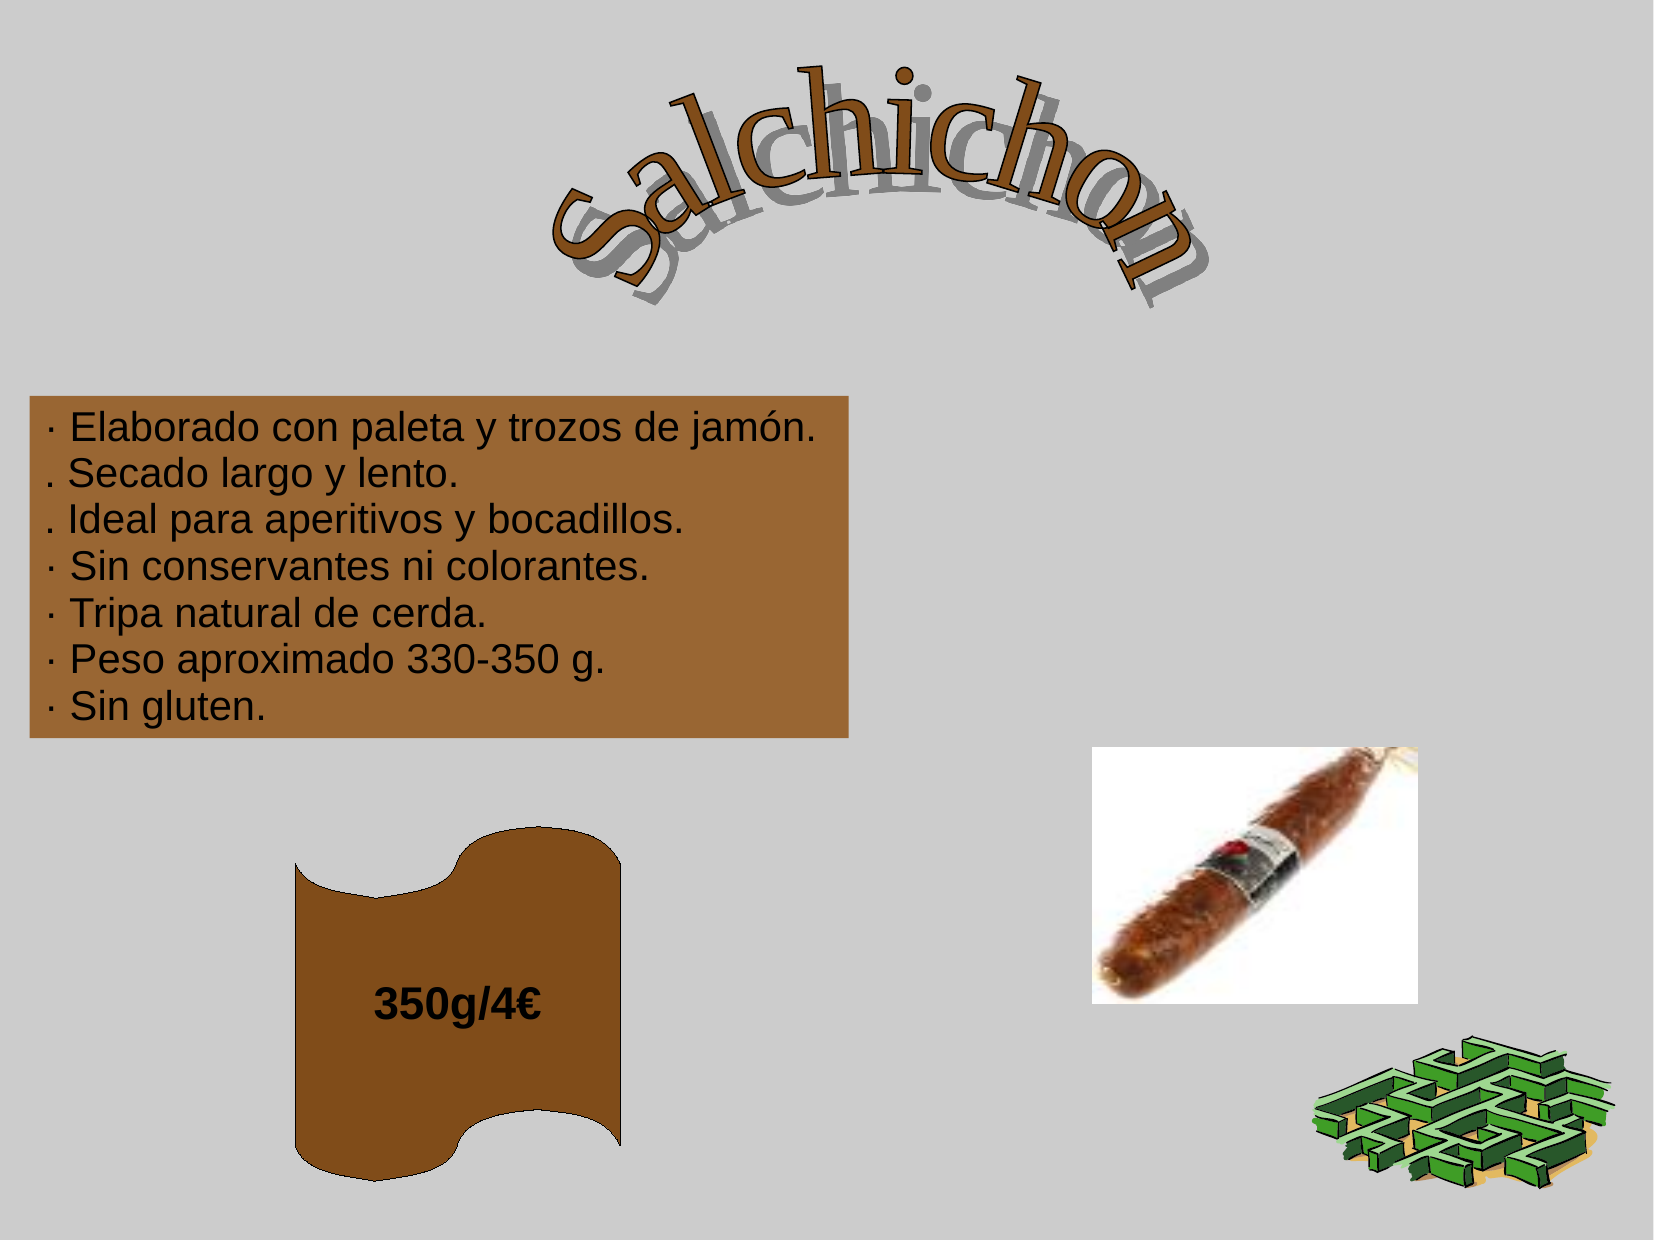

Salchichon
· Elaborado con paleta y trozos de jamón.
. Secado largo y lento.
. Ideal para aperitivos y bocadillos.
· Sin conservantes ni colorantes.
· Tripa natural de cerda.
· Peso aproximado 330-350 g.
· Sin gluten.
350g/4€